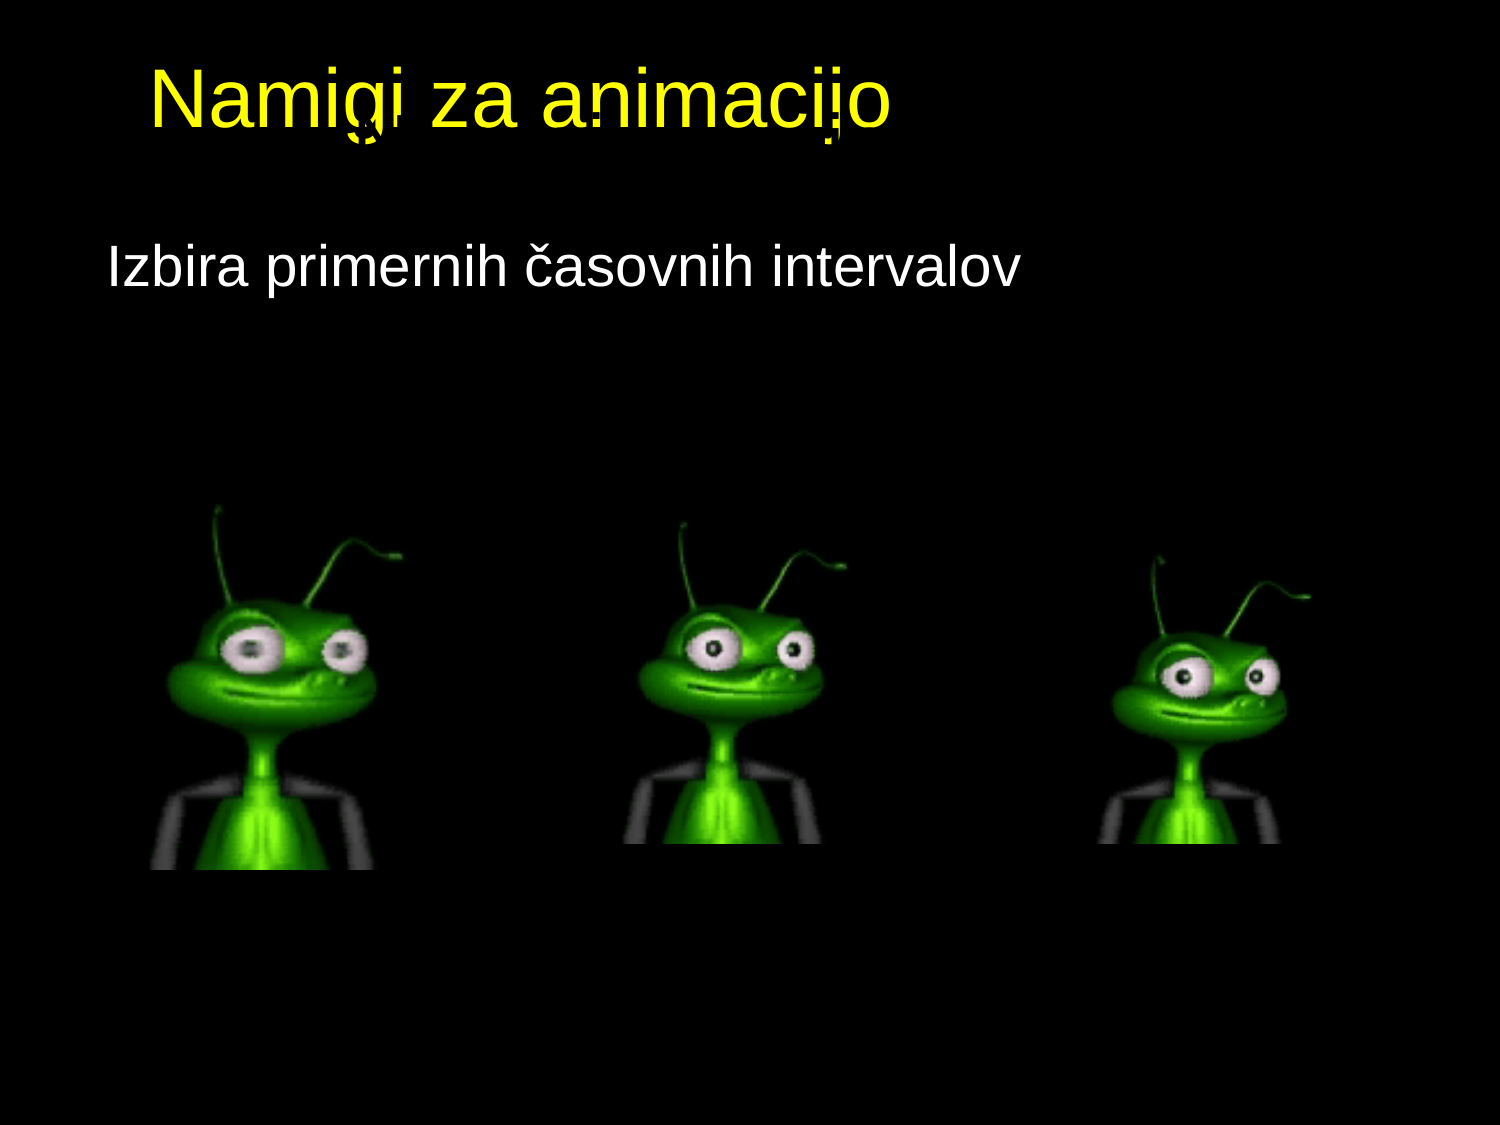

Namigi za animacijo
# Namigi za animacijo 2
Izbira primernih časovnih intervalov